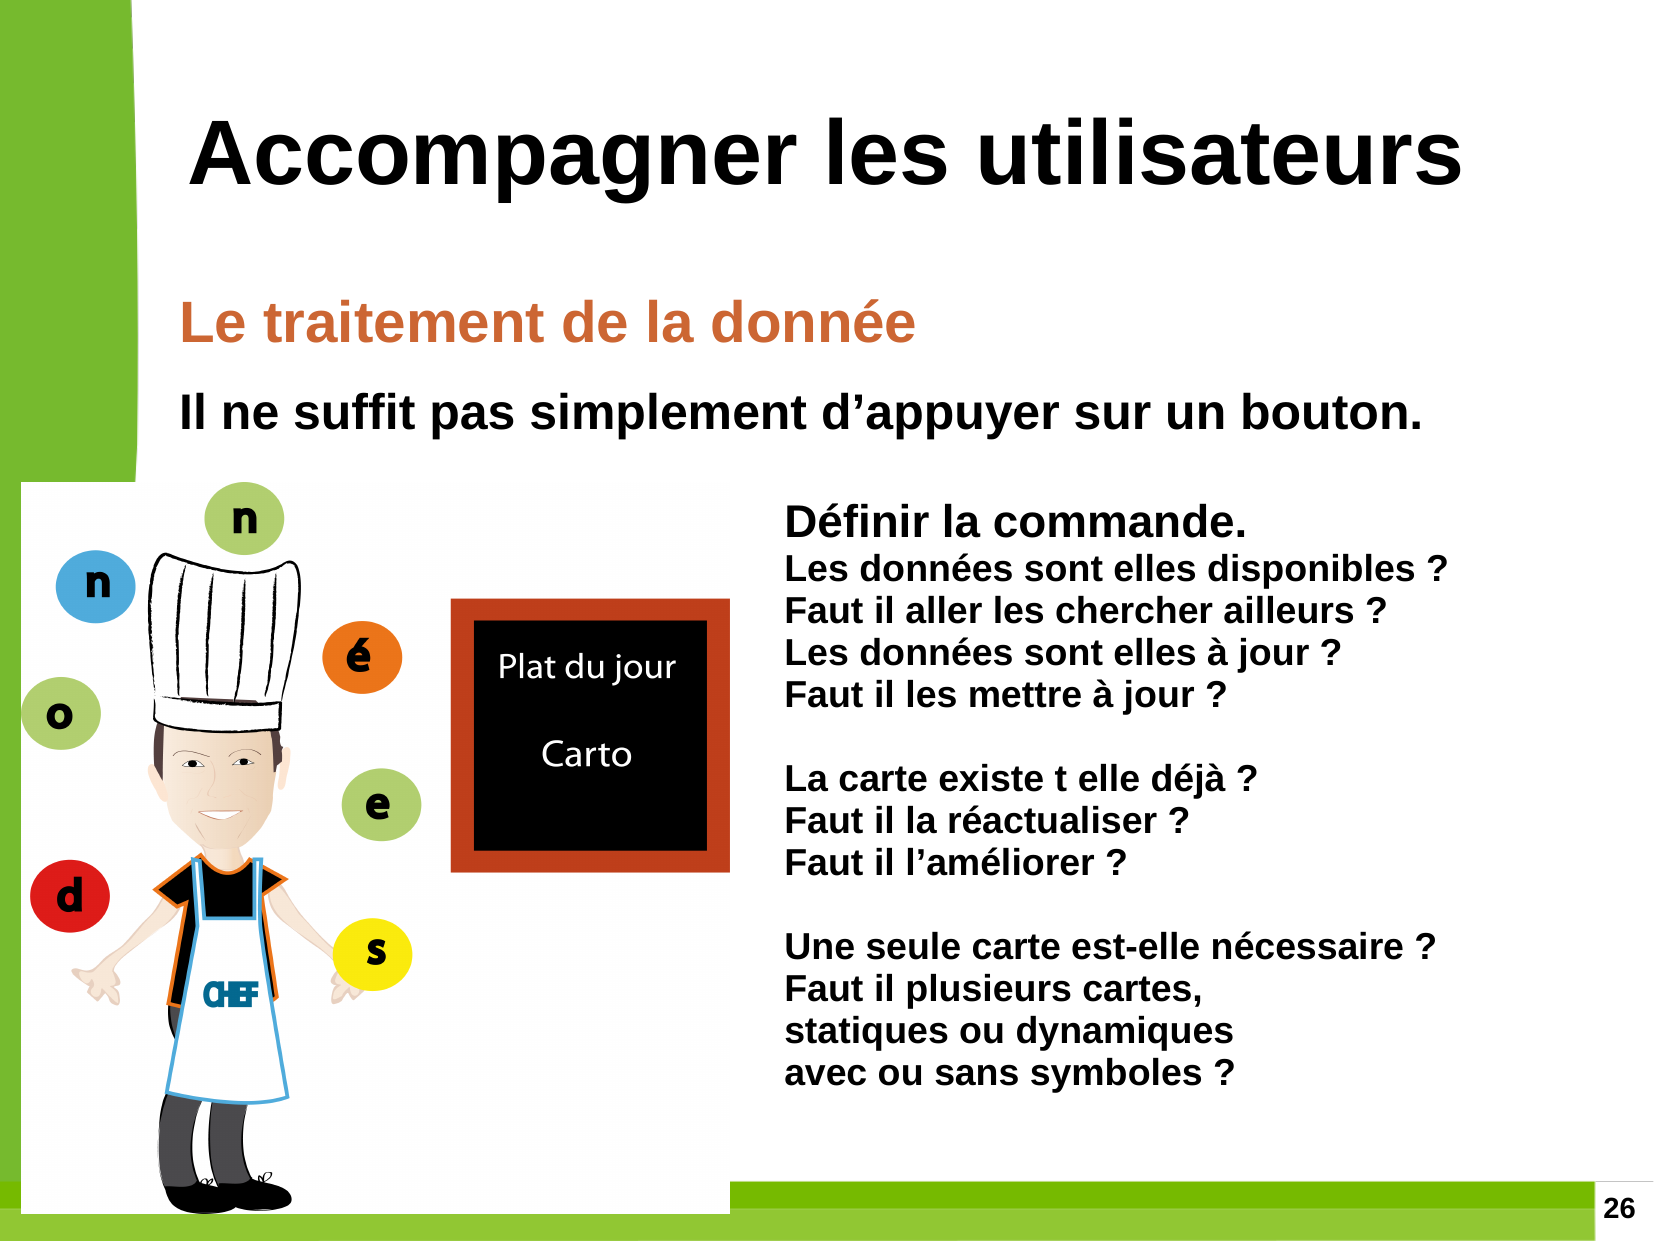

# Accompagner les utilisateurs
Le traitement de la donnée
Il ne suffit pas simplement d’appuyer sur un bouton.
Définir la commande.
Les données sont elles disponibles ?
Faut il aller les chercher ailleurs ?
Les données sont elles à jour ?
Faut il les mettre à jour ?
La carte existe t elle déjà ?
Faut il la réactualiser ?
Faut il l’améliorer ?
Une seule carte est-elle nécessaire ?
Faut il plusieurs cartes,
statiques ou dynamiques
avec ou sans symboles ?